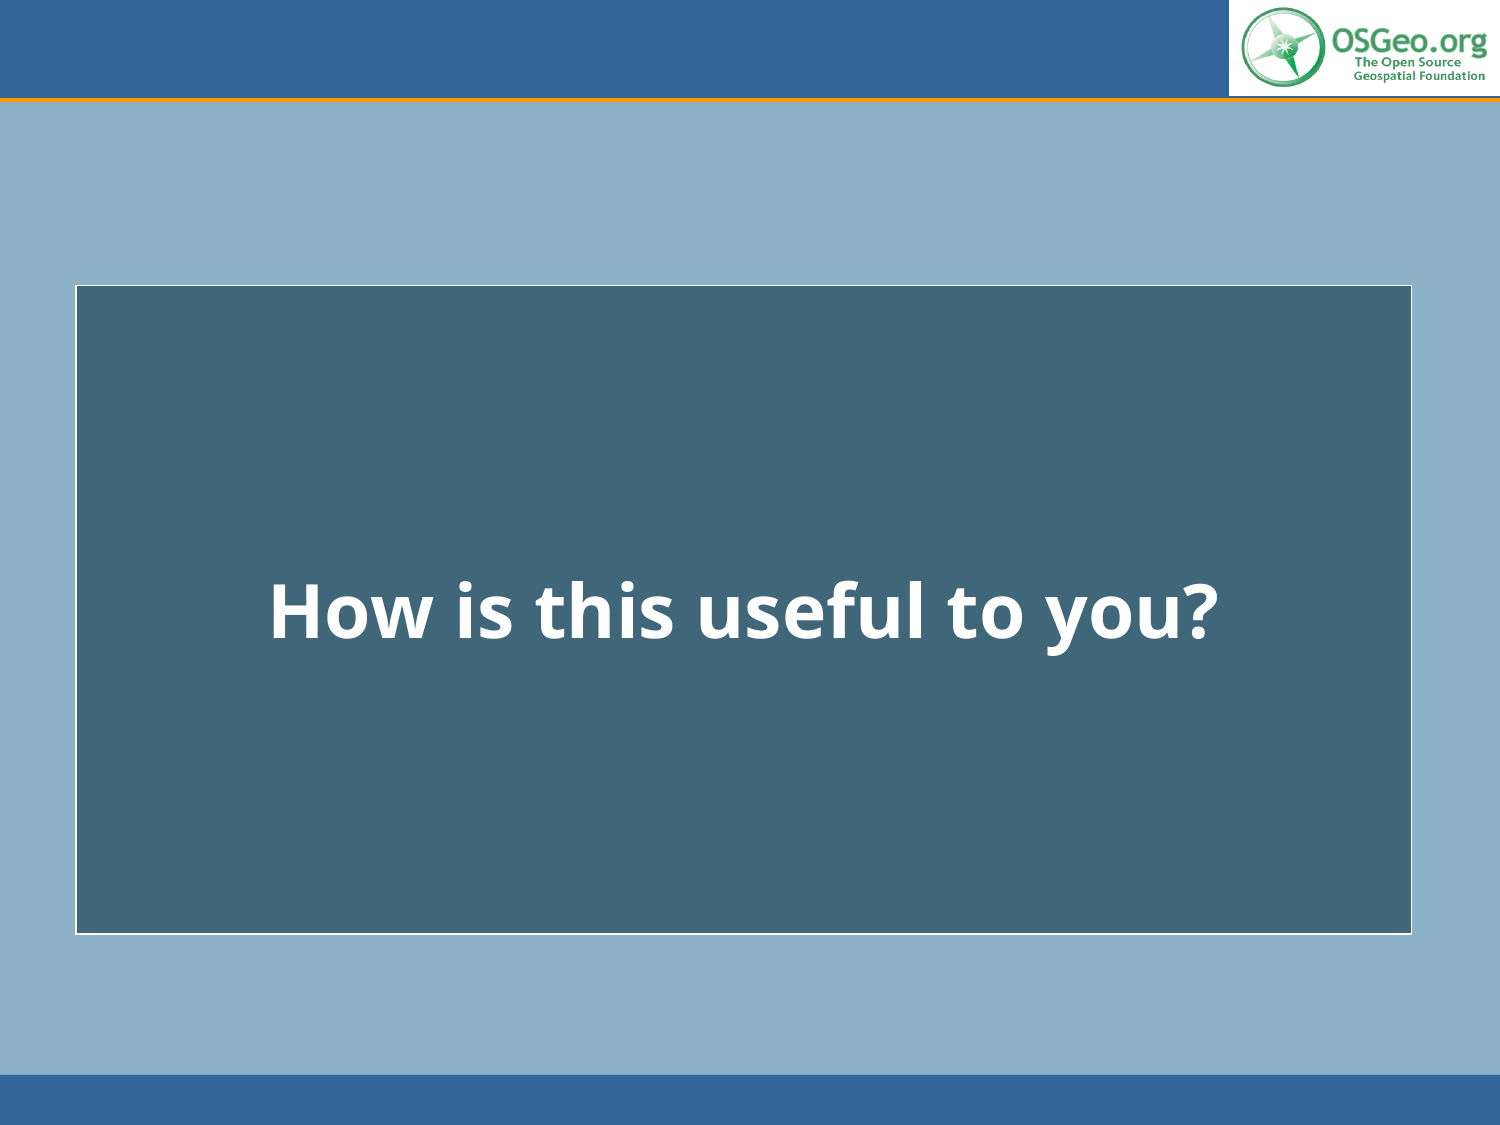

#
How is this useful to you?